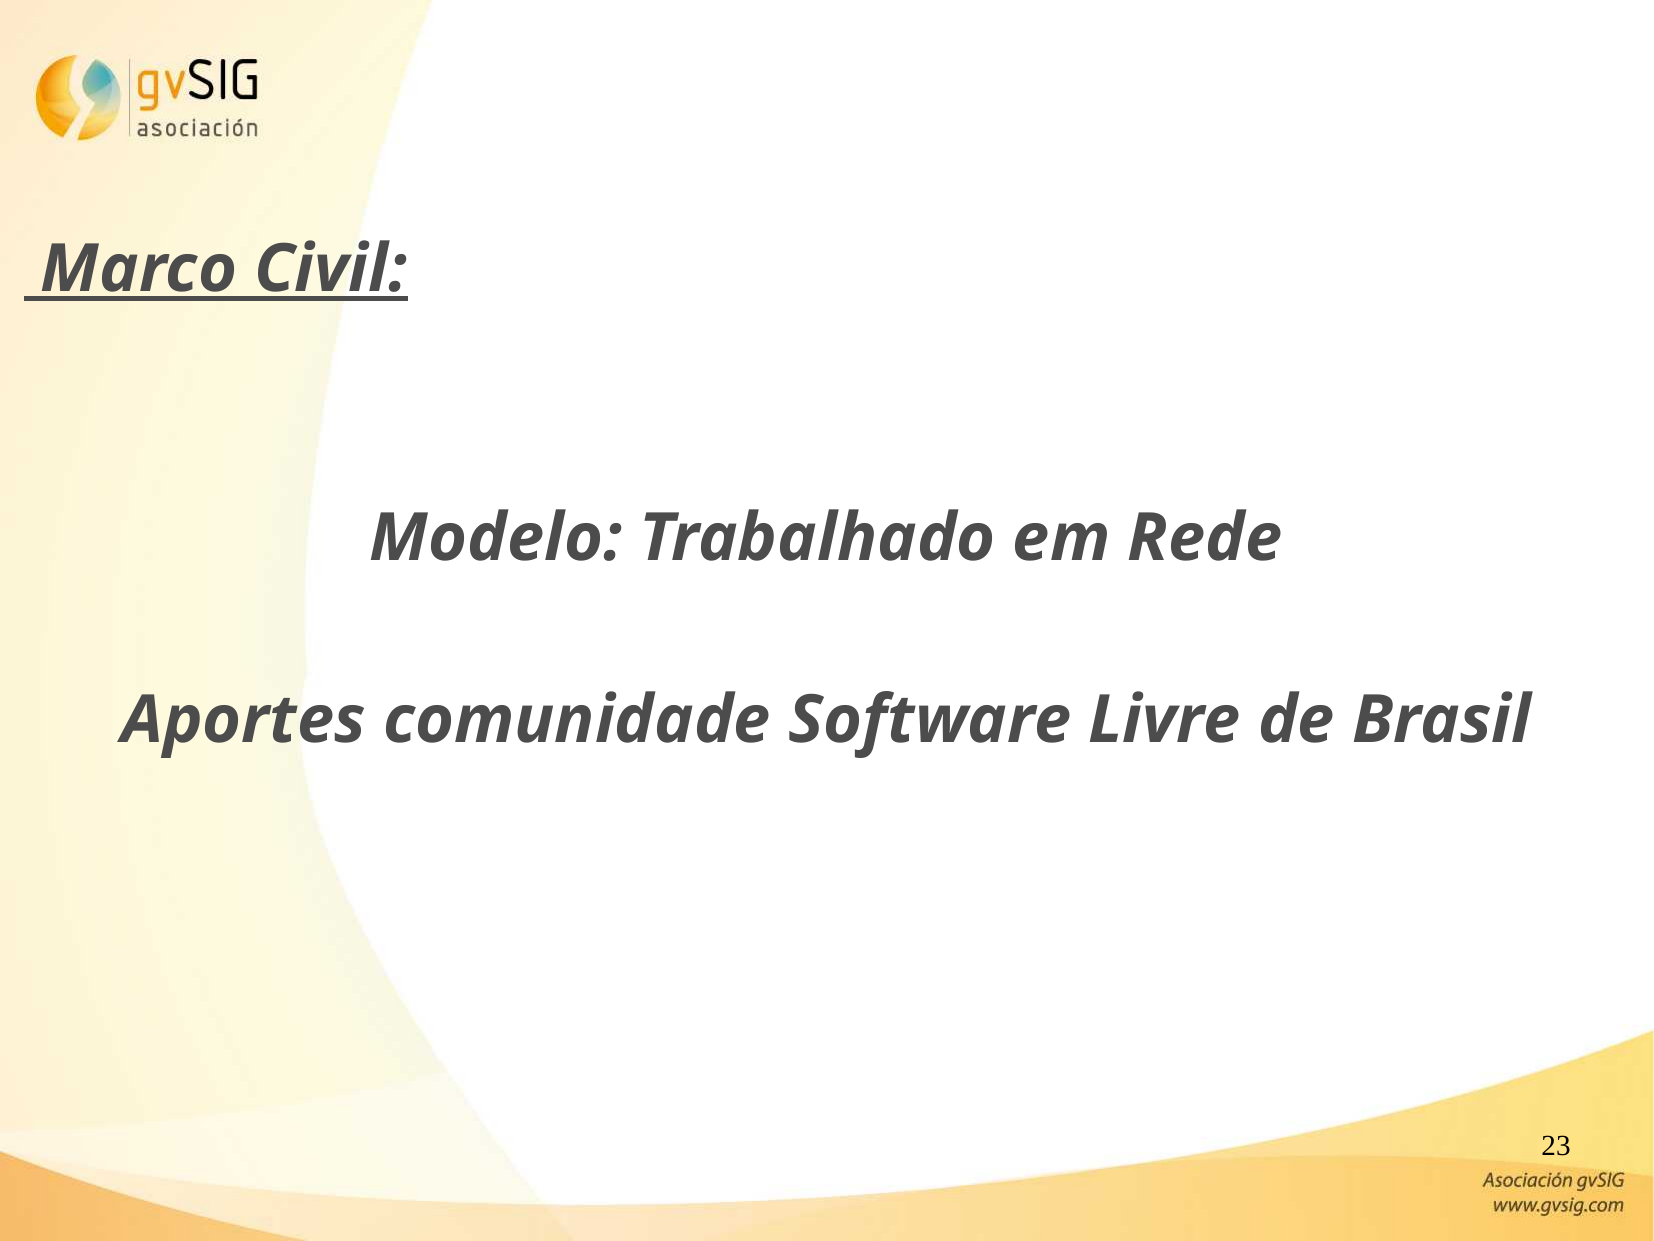

Marco Civil:
Modelo: Trabalhado em Rede
Aportes comunidade Software Livre de Brasil
23